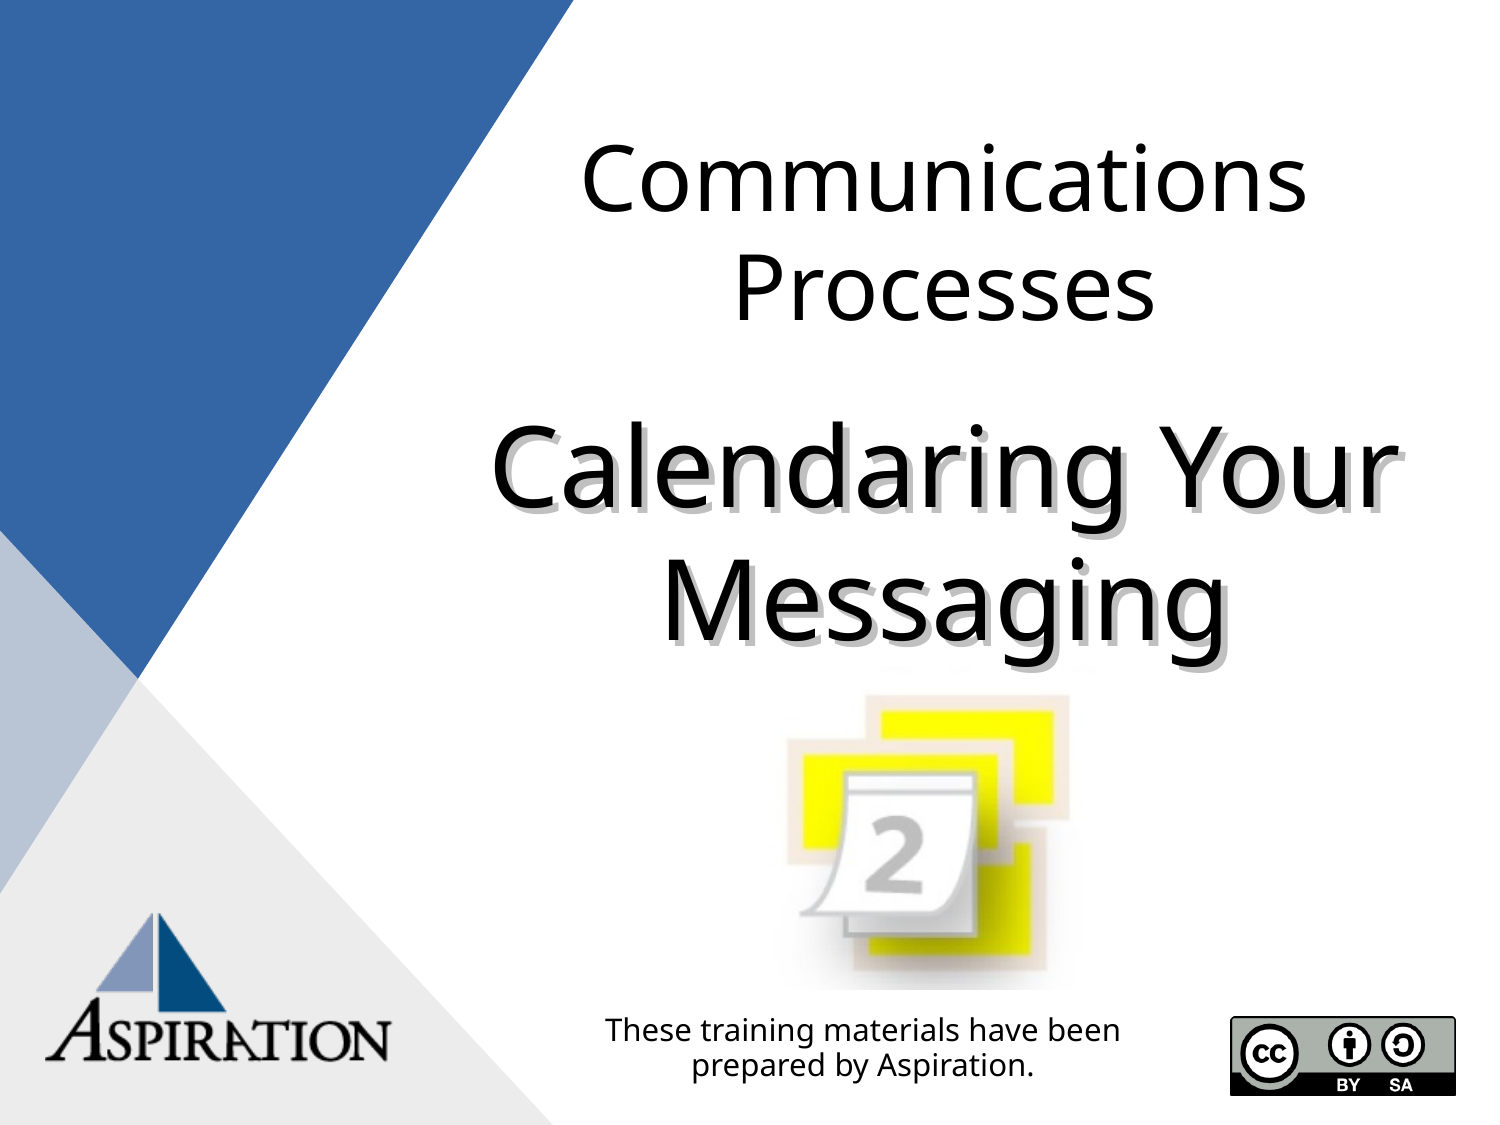

# Communications Processes
Calendaring Your Messaging
These training materials have been prepared by Aspiration.